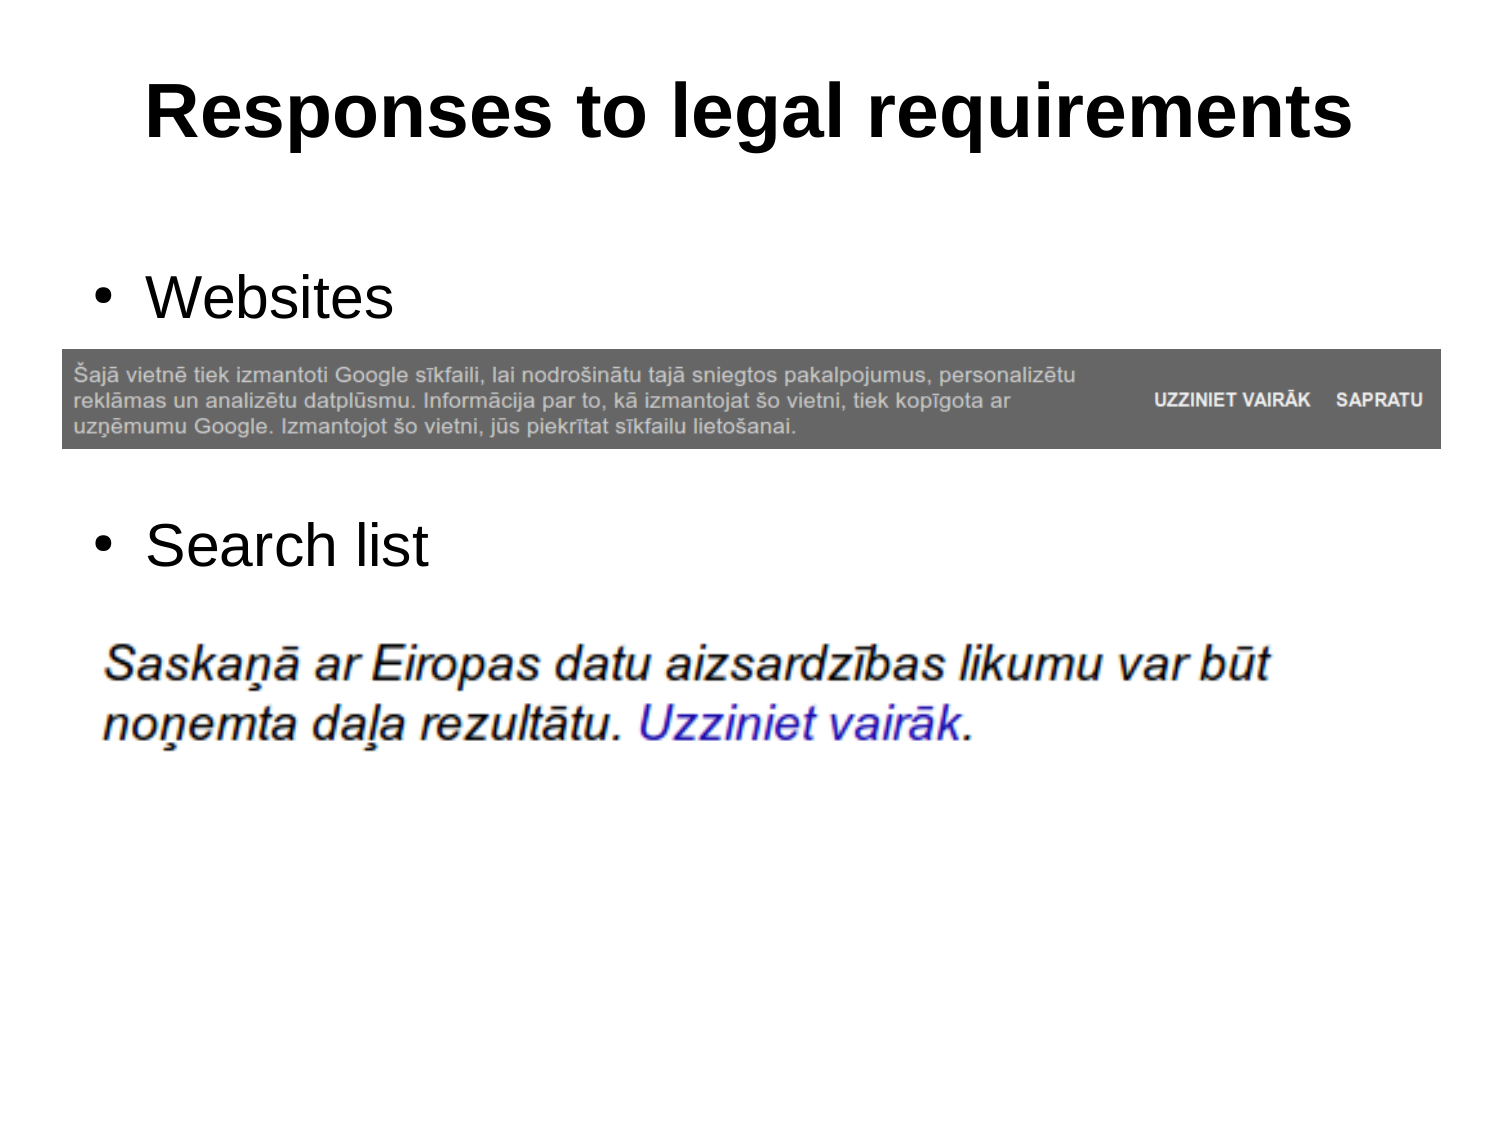

# Responses to legal requirements
Websites
Search list